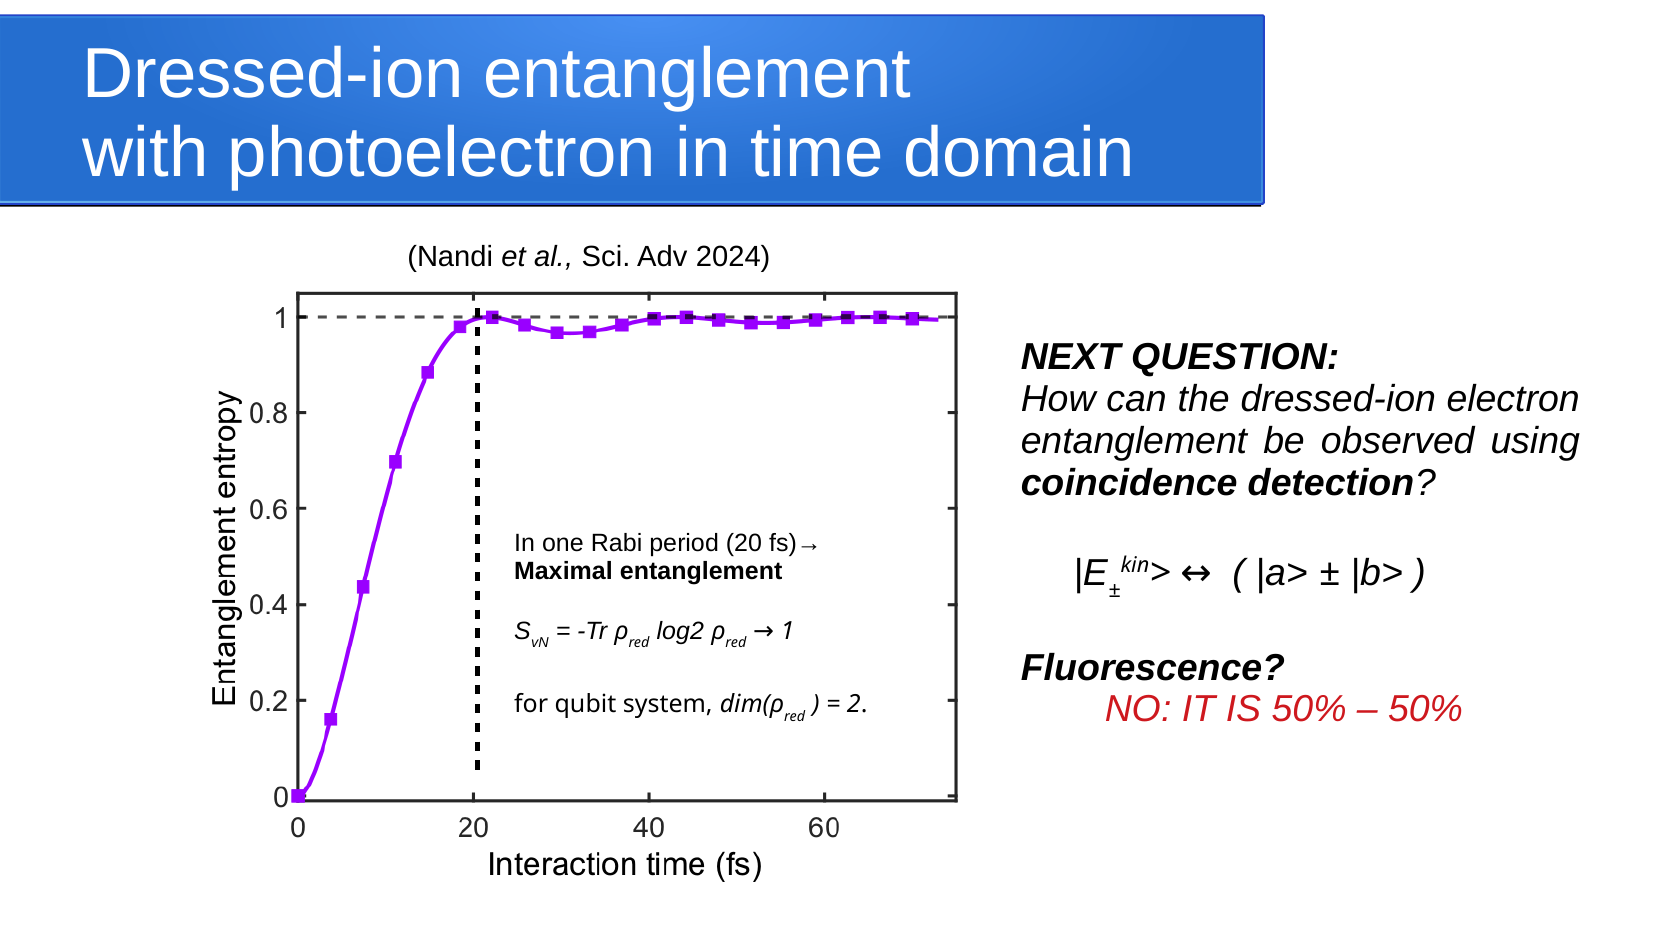

# Dressed-ion entanglement with photoelectron in time domain
(Nandi et al., Sci. Adv 2024)
NEXT QUESTION:
How can the dressed-ion electron entanglement be observed using coincidence detection?
 |E±kin> ↔ ( |a> ± |b> )
Fluorescence?
 NO: IT IS 50% – 50%
In one Rabi period (20 fs)→
Maximal entanglement
SvN = -Tr ρred log2 ρred → 1
for qubit system, dim(ρred ) = 2.